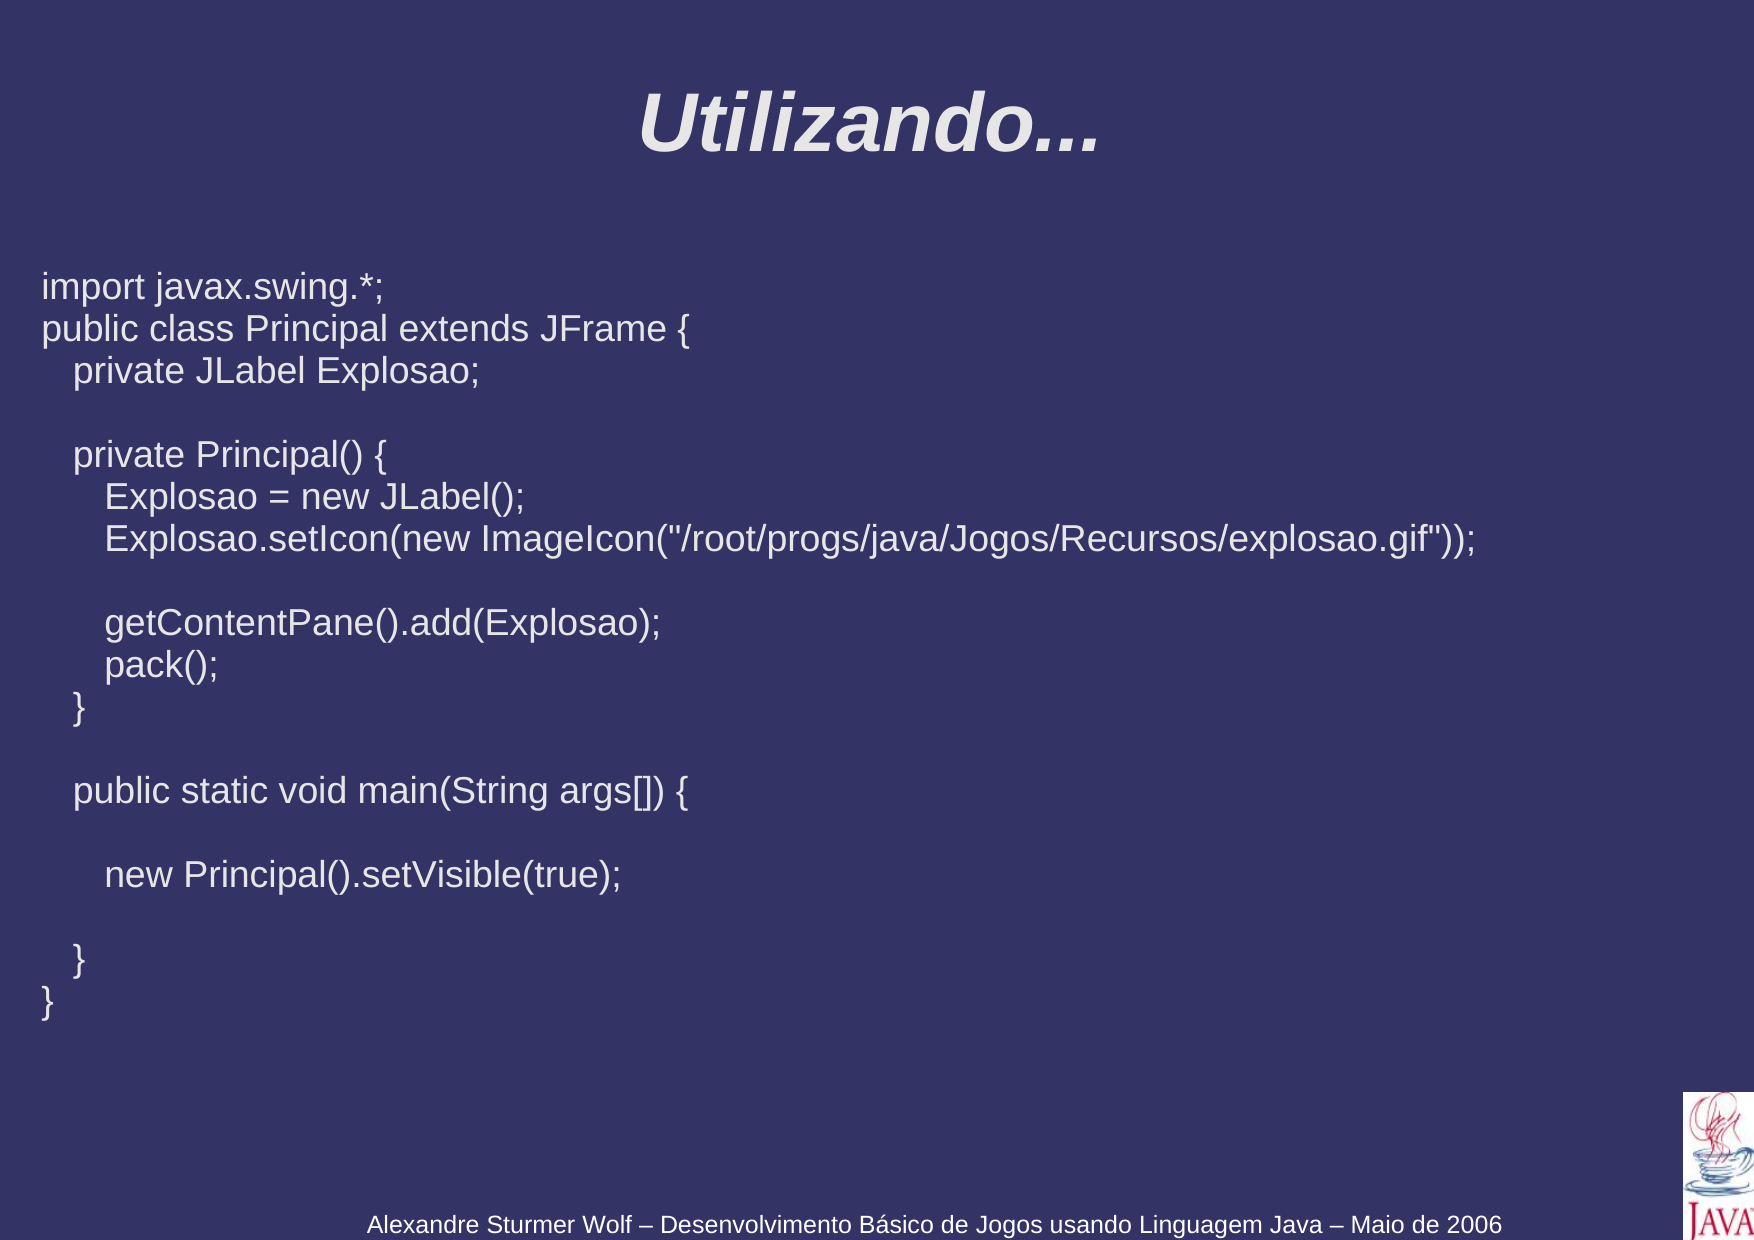

# Utilizando...
import javax.swing.*;
public class Principal extends JFrame {
 private JLabel Explosao;
 private Principal() {
 Explosao = new JLabel();
 Explosao.setIcon(new ImageIcon("/root/progs/java/Jogos/Recursos/explosao.gif"));
 getContentPane().add(Explosao);
 pack();
 }
 public static void main(String args[]) {
 new Principal().setVisible(true);
 }
}